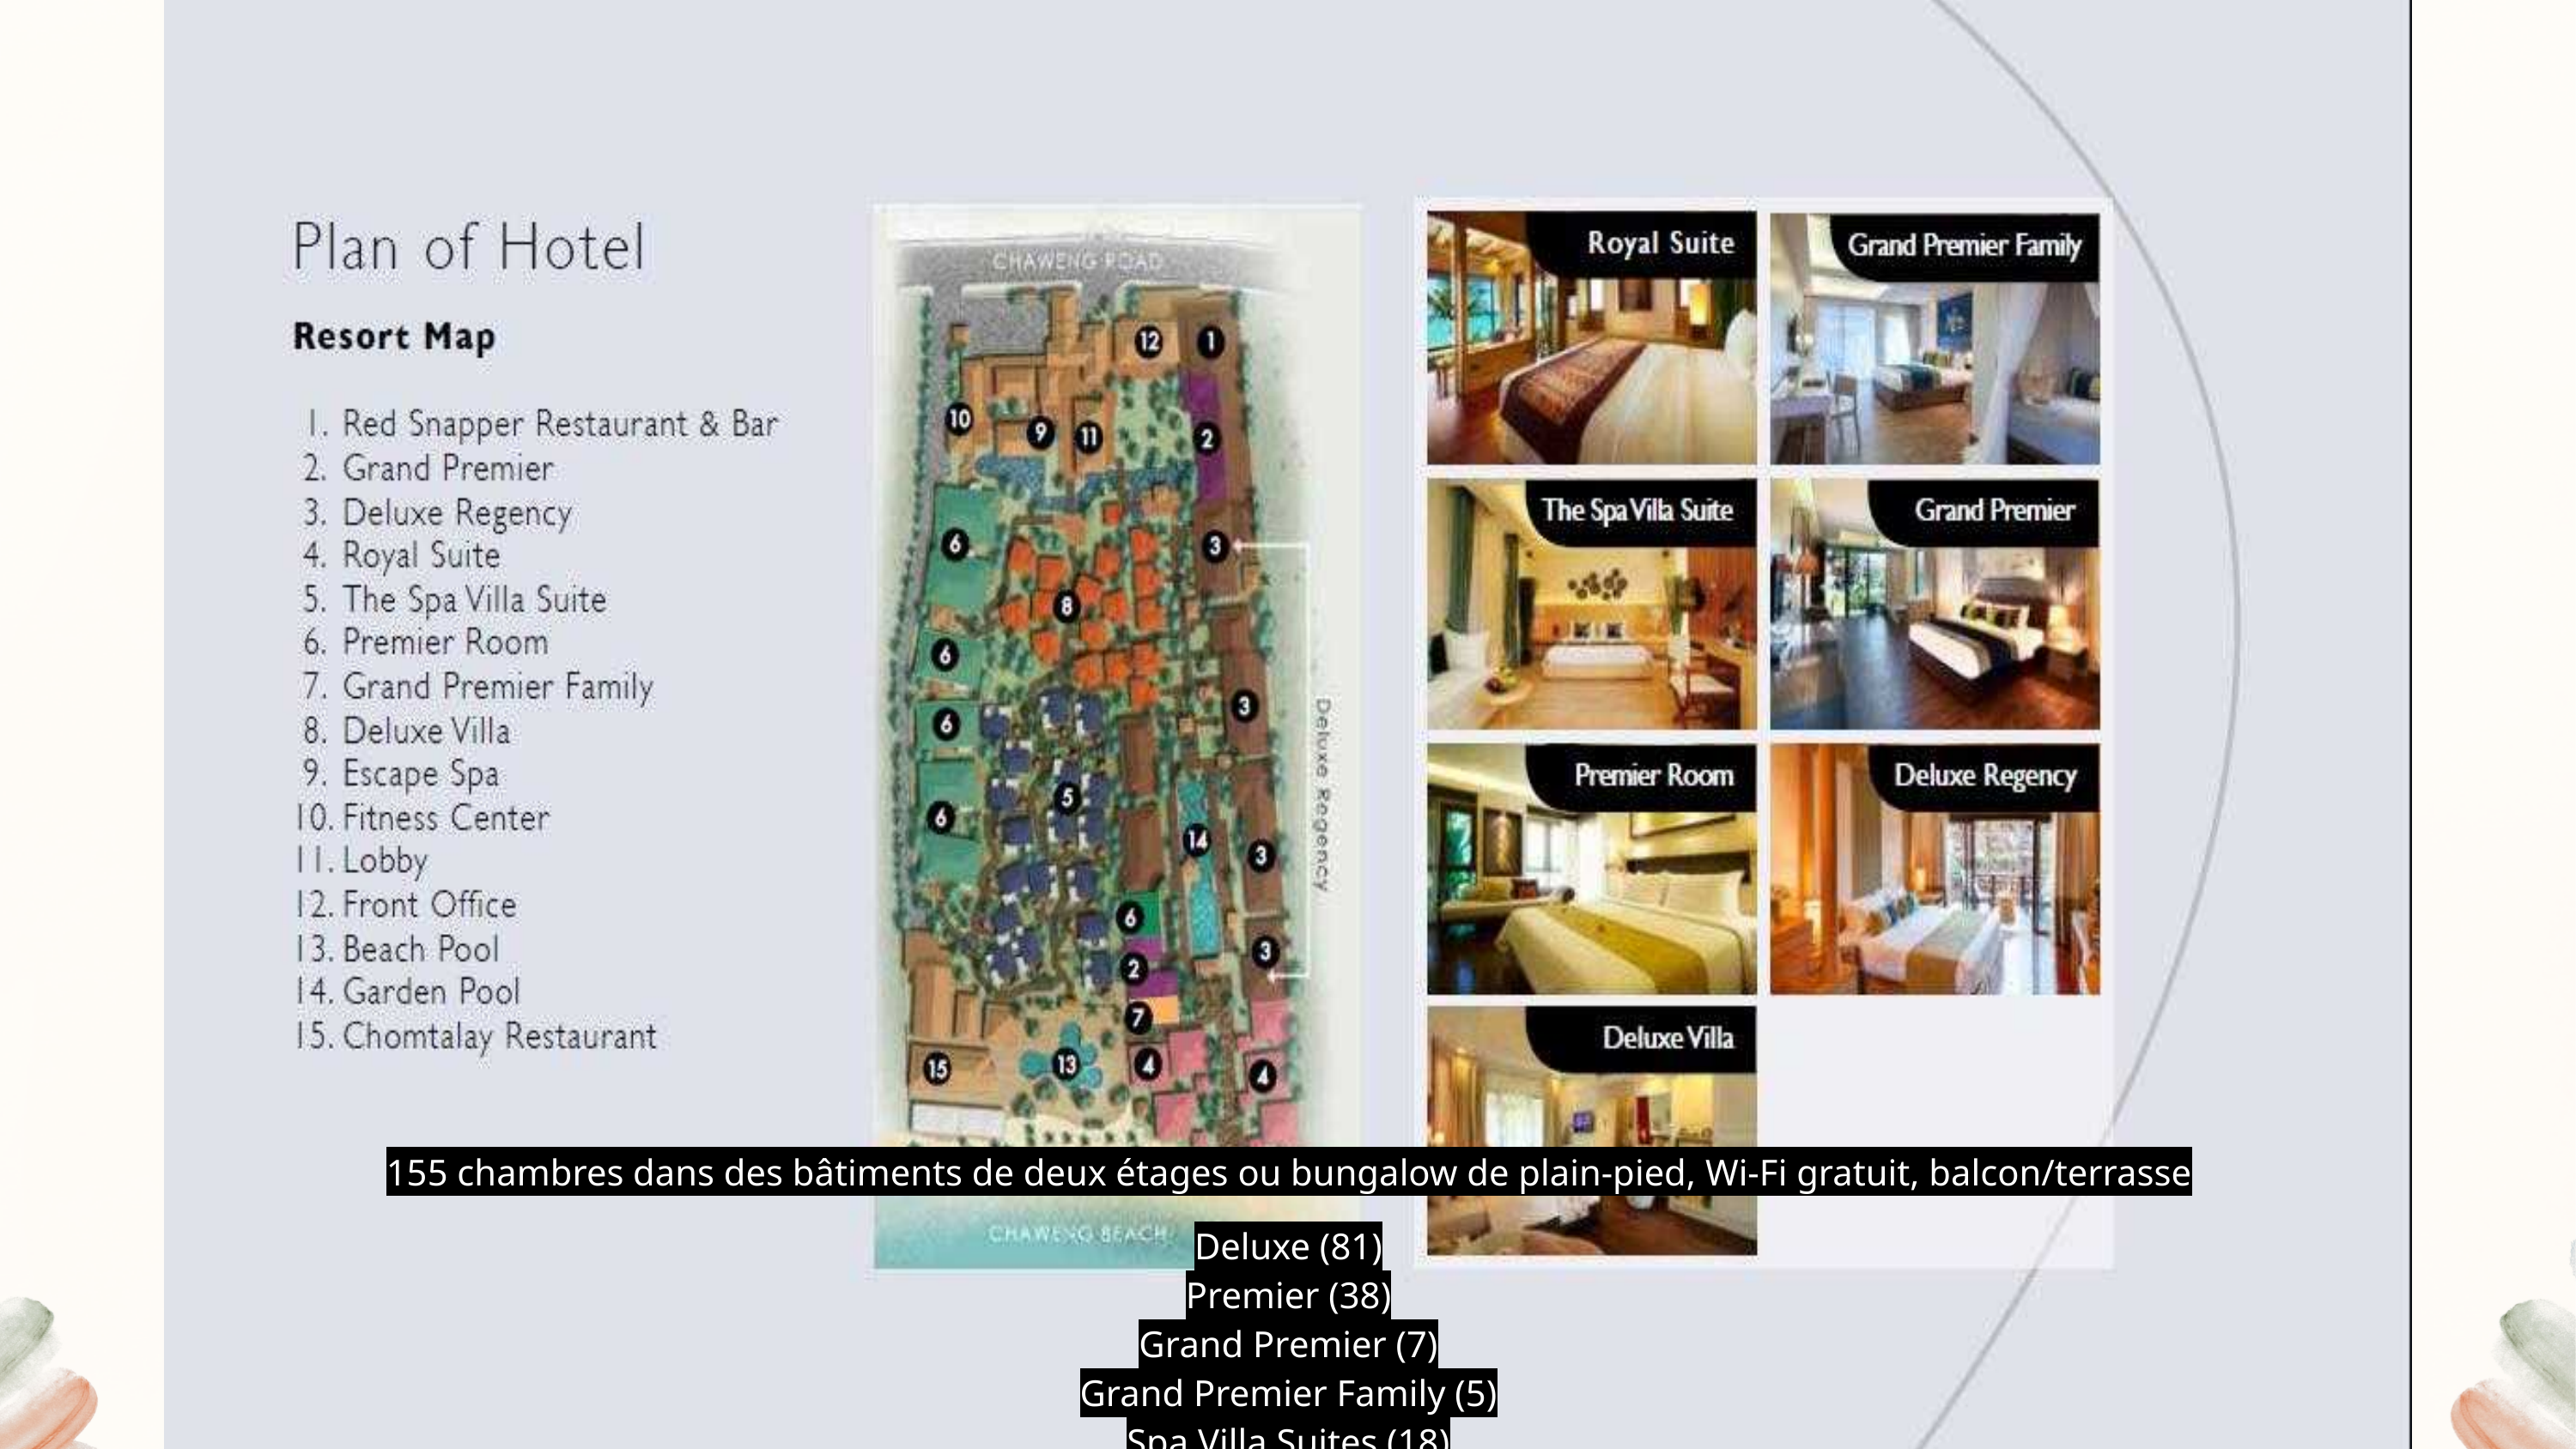

155 chambres dans des bâtiments de deux étages ou bungalow de plain-pied, Wi-Fi gratuit, balcon/terrasse
Deluxe (81)
Premier (38)
Grand Premier (7)
Grand Premier Family (5)
Spa Villa Suites (18)
Royal Suites (6)